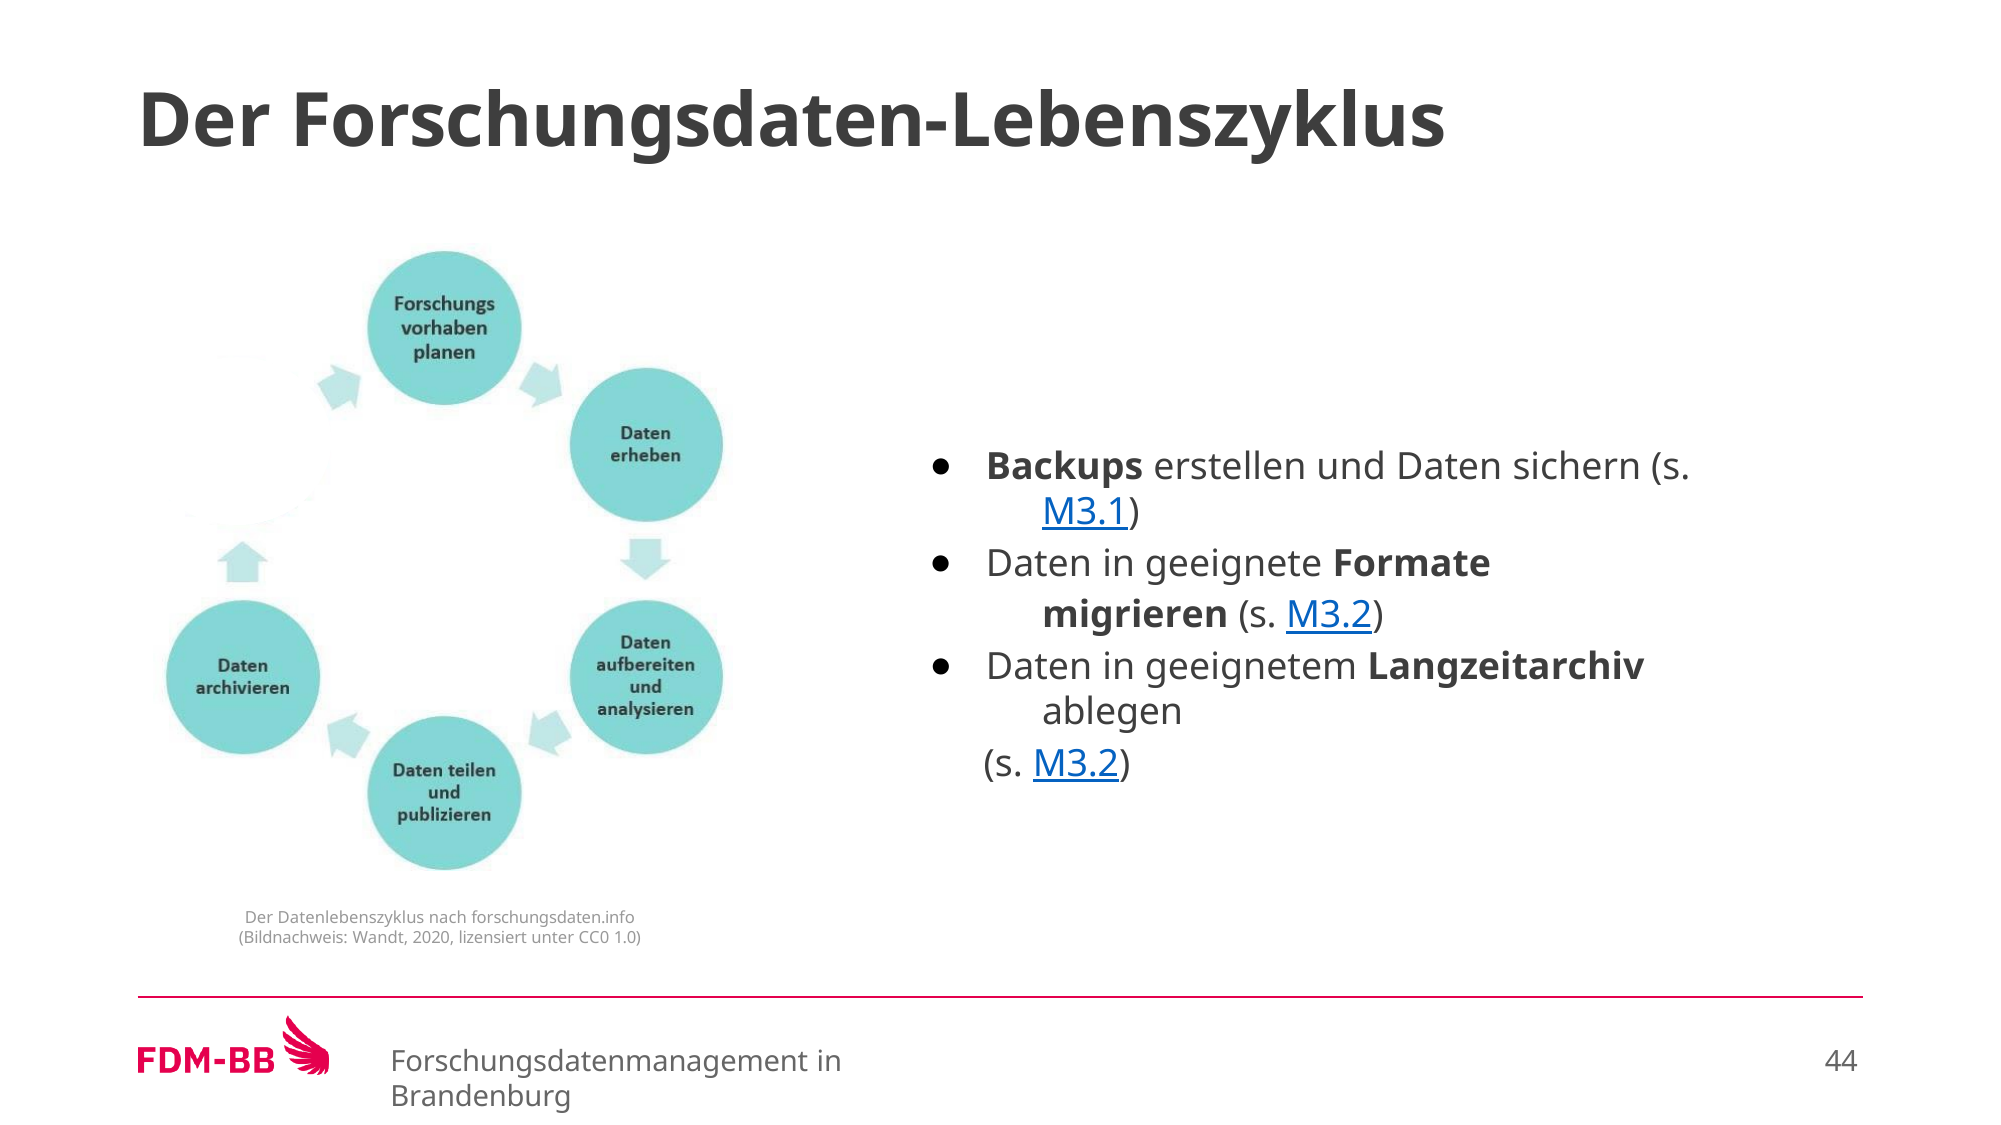

# Der Forschungsdaten-Lebenszyklus
Backups erstellen und Daten sichern (s. M3.1)
Daten in geeignete Formate migrieren (s. M3.2)
Daten in geeignetem Langzeitarchiv ablegen
(s. M3.2)
Der Datenlebenszyklus nach forschungsdaten.info
(Bildnachweis: Wandt, 2020, lizensiert unter CC0 1.0)
Forschungsdatenmanagement in Brandenburg